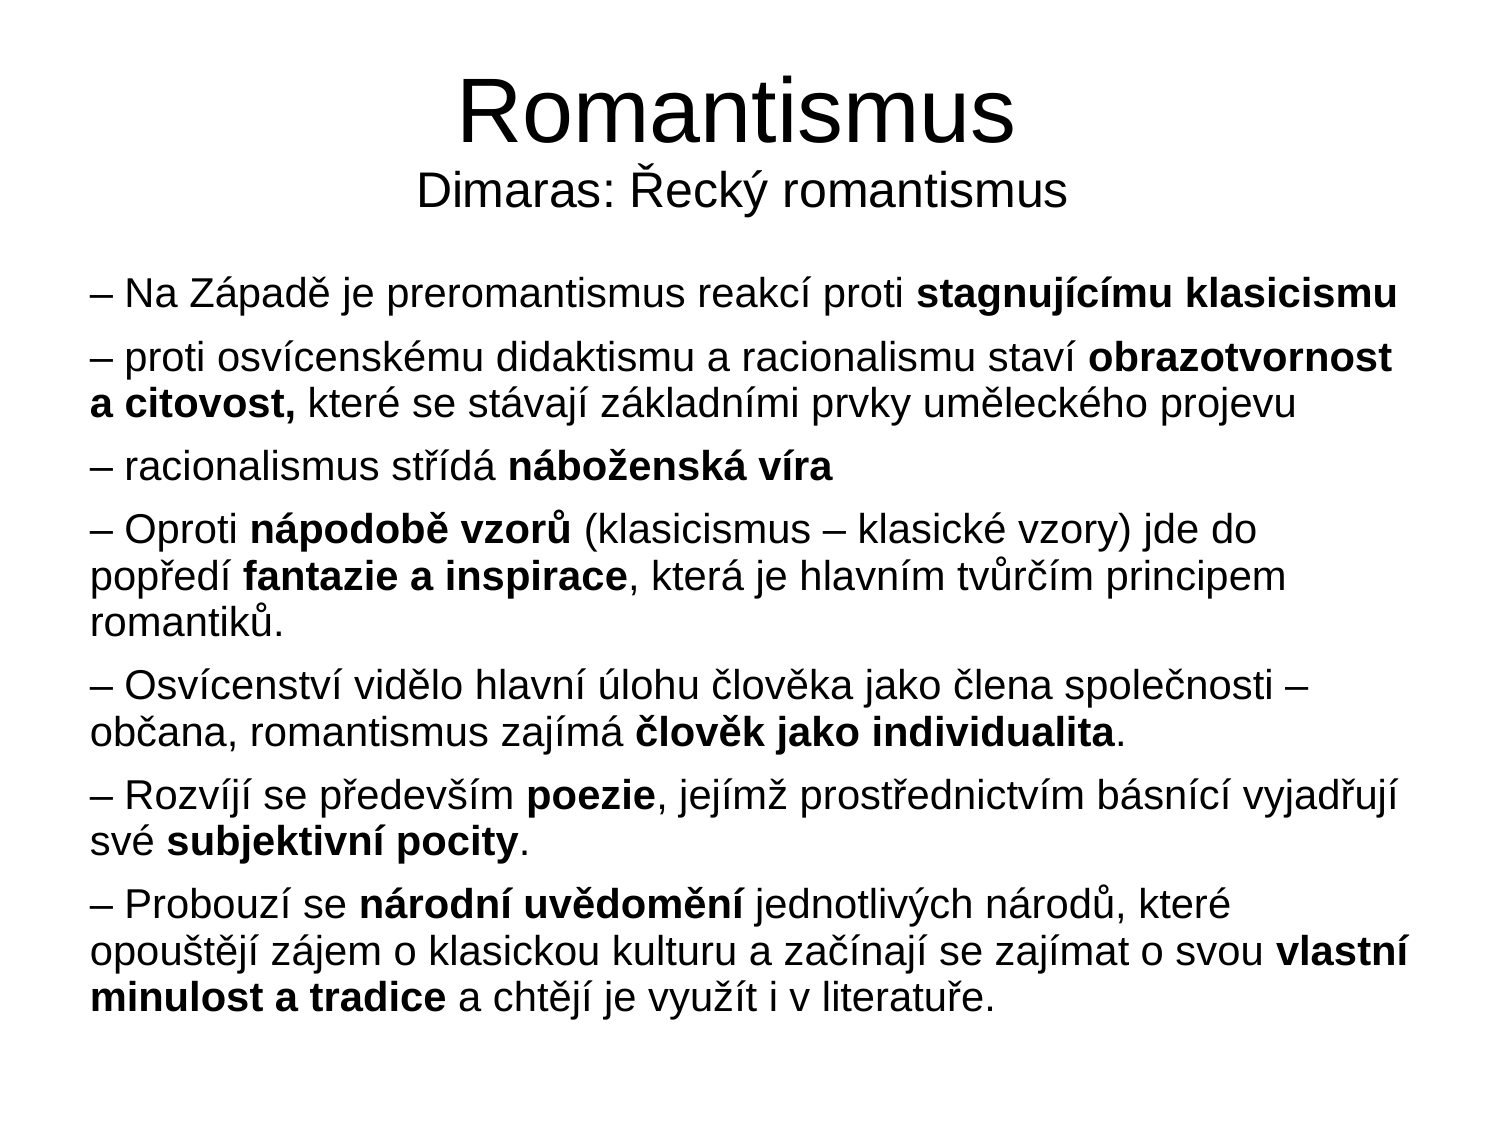

# Romantismus Dimaras: Řecký romantismus
– Na Západě je preromantismus reakcí proti stagnujícímu klasicismu
– proti osvícenskému didaktismu a racionalismu staví obrazotvornost a citovost, které se stávají základními prvky uměleckého projevu
– racionalismus střídá náboženská víra
– Oproti nápodobě vzorů (klasicismus – klasické vzory) jde do popředí fantazie a inspirace, která je hlavním tvůrčím principem romantiků.
– Osvícenství vidělo hlavní úlohu člověka jako člena společnosti – občana, romantismus zajímá člověk jako individualita.
– Rozvíjí se především poezie, jejímž prostřednictvím básnící vyjadřují své subjektivní pocity.
– Probouzí se národní uvědomění jednotlivých národů, které opouštějí zájem o klasickou kulturu a začínají se zajímat o svou vlastní minulost a tradice a chtějí je využít i v literatuře.